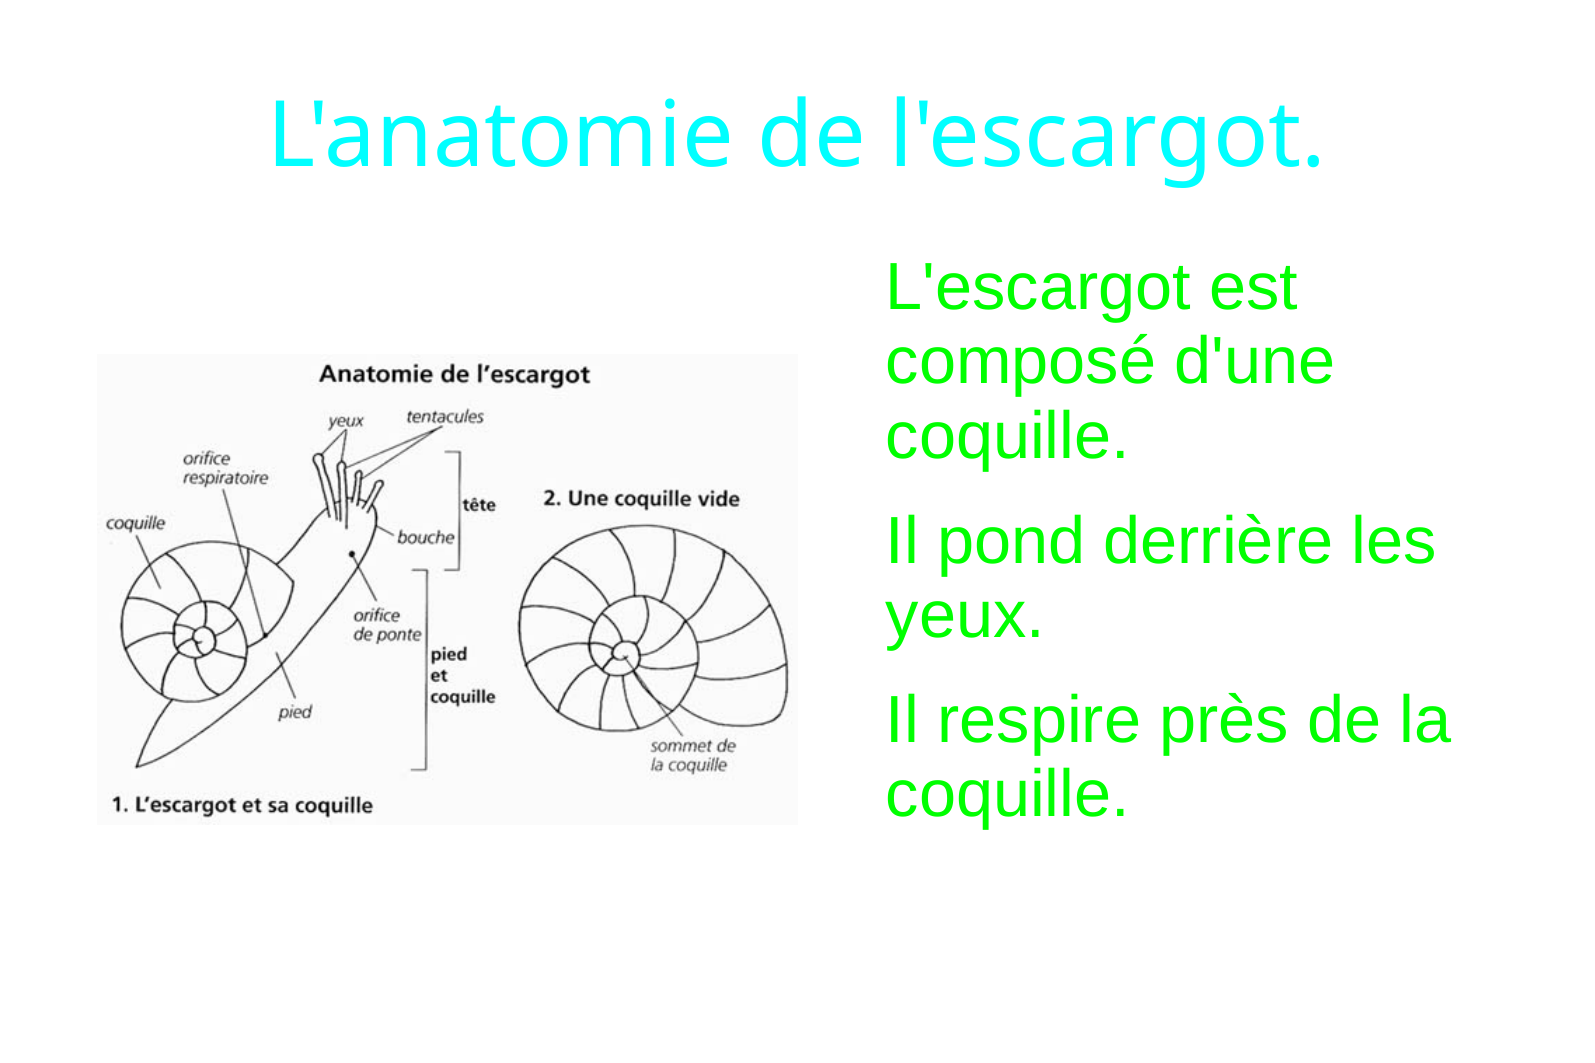

# L'anatomie de l'escargot.
L'escargot est composé d'une coquille.
Il pond derrière les yeux.
Il respire près de la coquille.